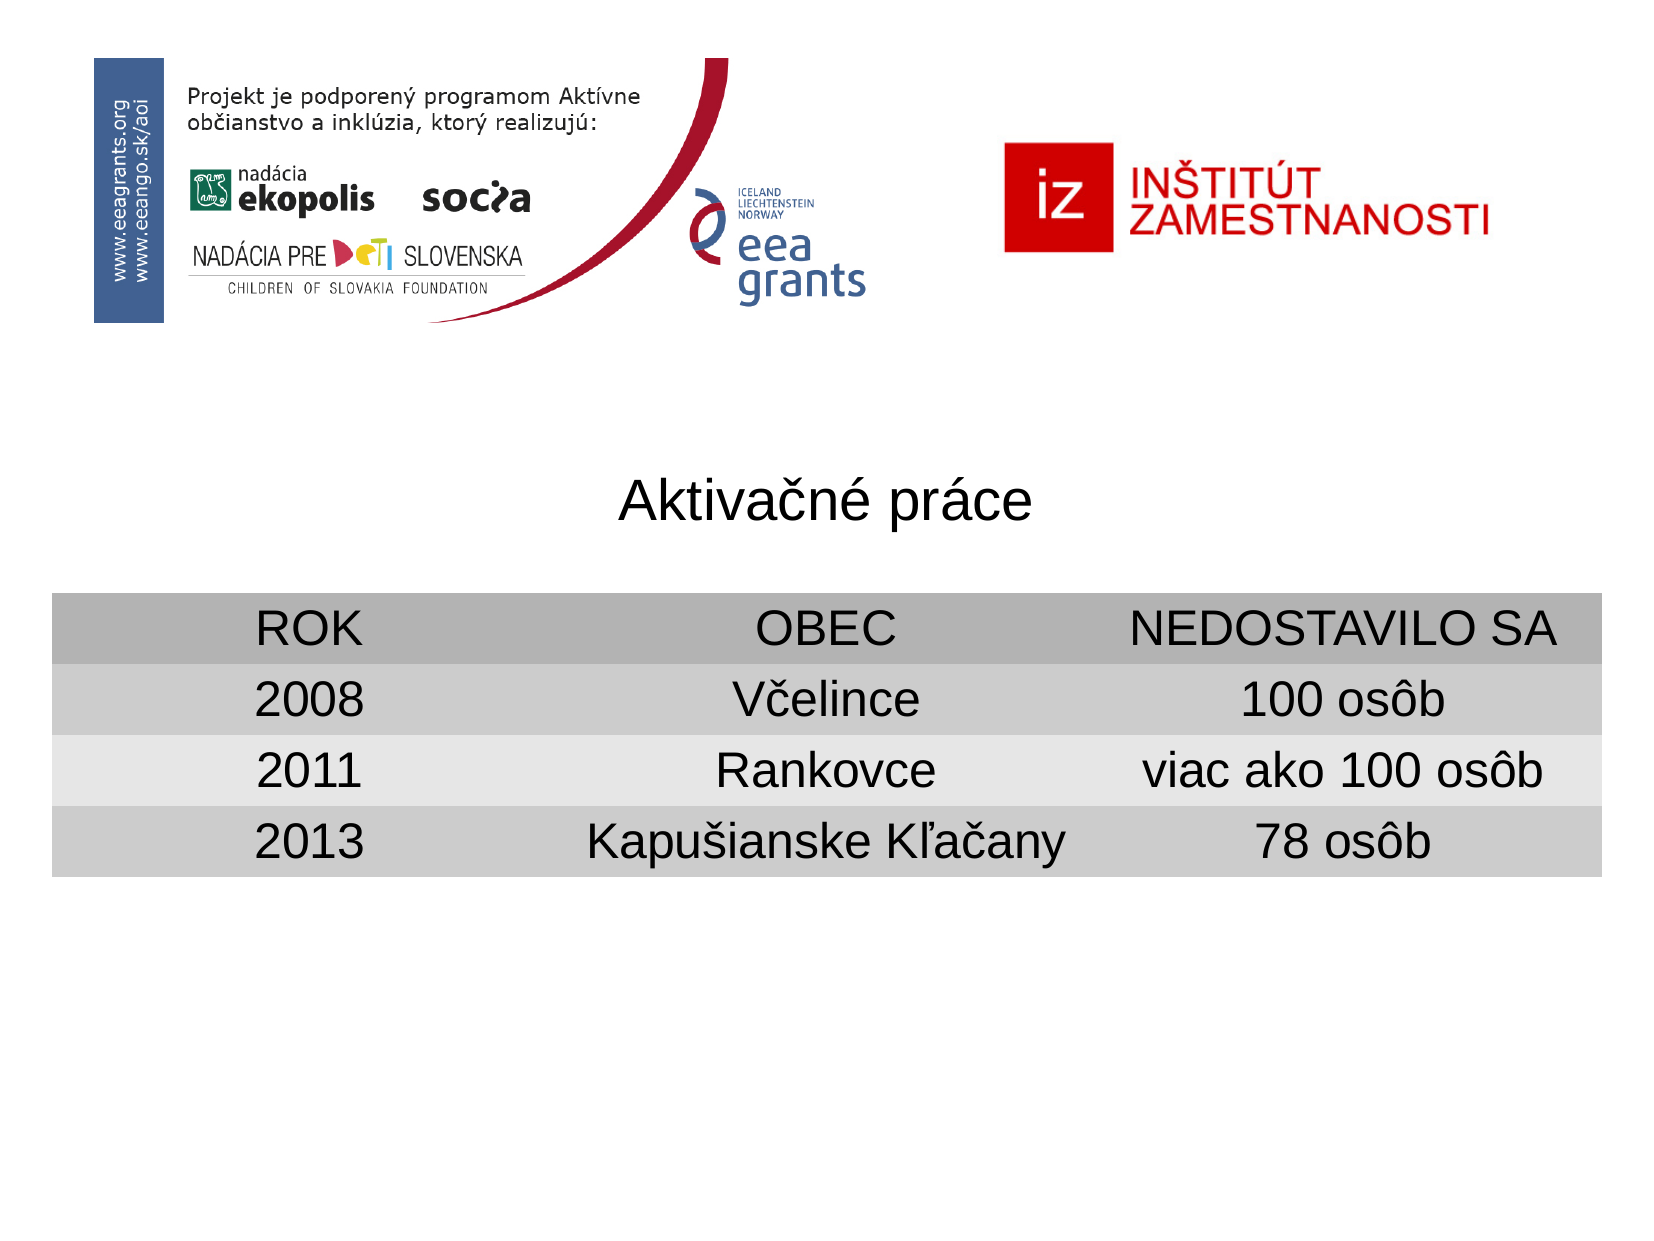

#
Aktivačné práce
| ROK | OBEC | NEDOSTAVILO SA |
| --- | --- | --- |
| 2008 | Včelince | 100 osôb |
| 2011 | Rankovce | viac ako 100 osôb |
| 2013 | Kapušianske Kľačany | 78 osôb |